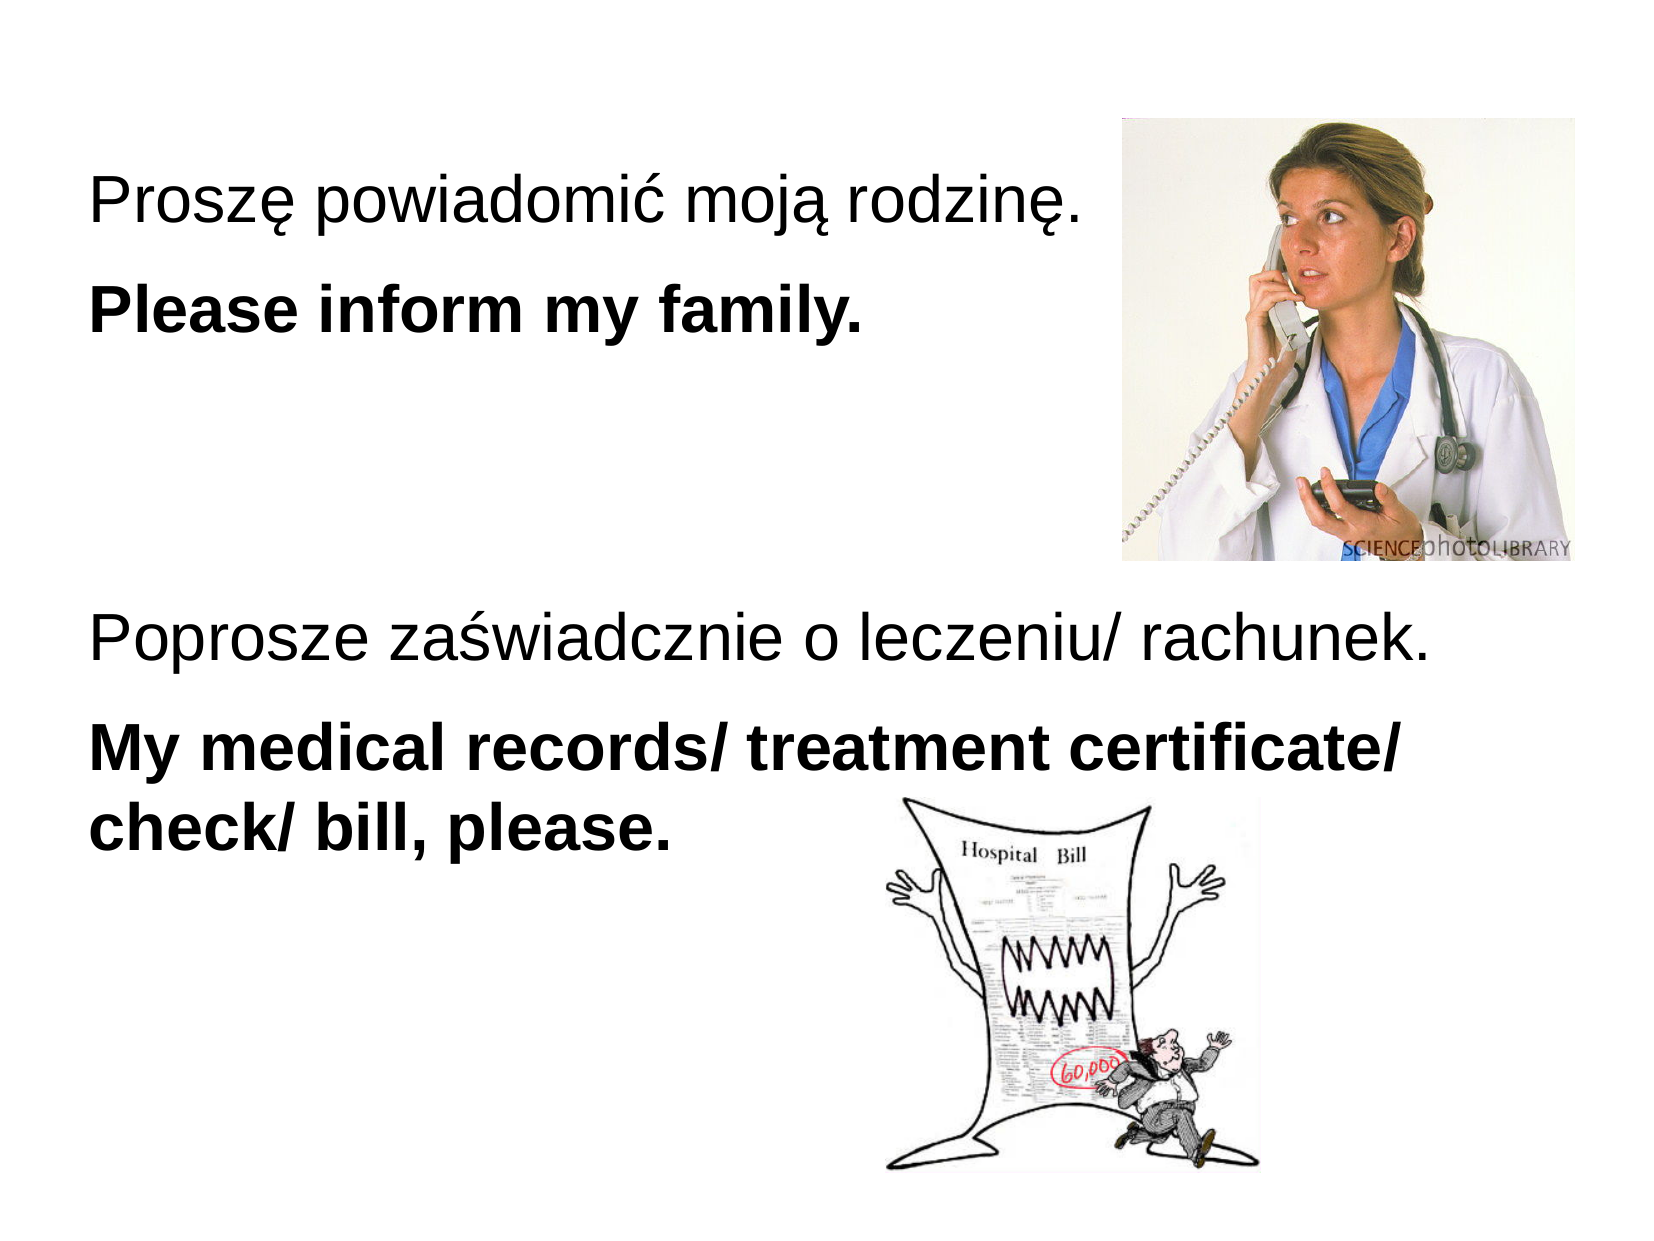

# Proszę powiadomić moją rodzinę.
Please inform my family.
Poprosze zaświadcznie o leczeniu/ rachunek.
My medical records/ treatment certificate/ check/ bill, please.